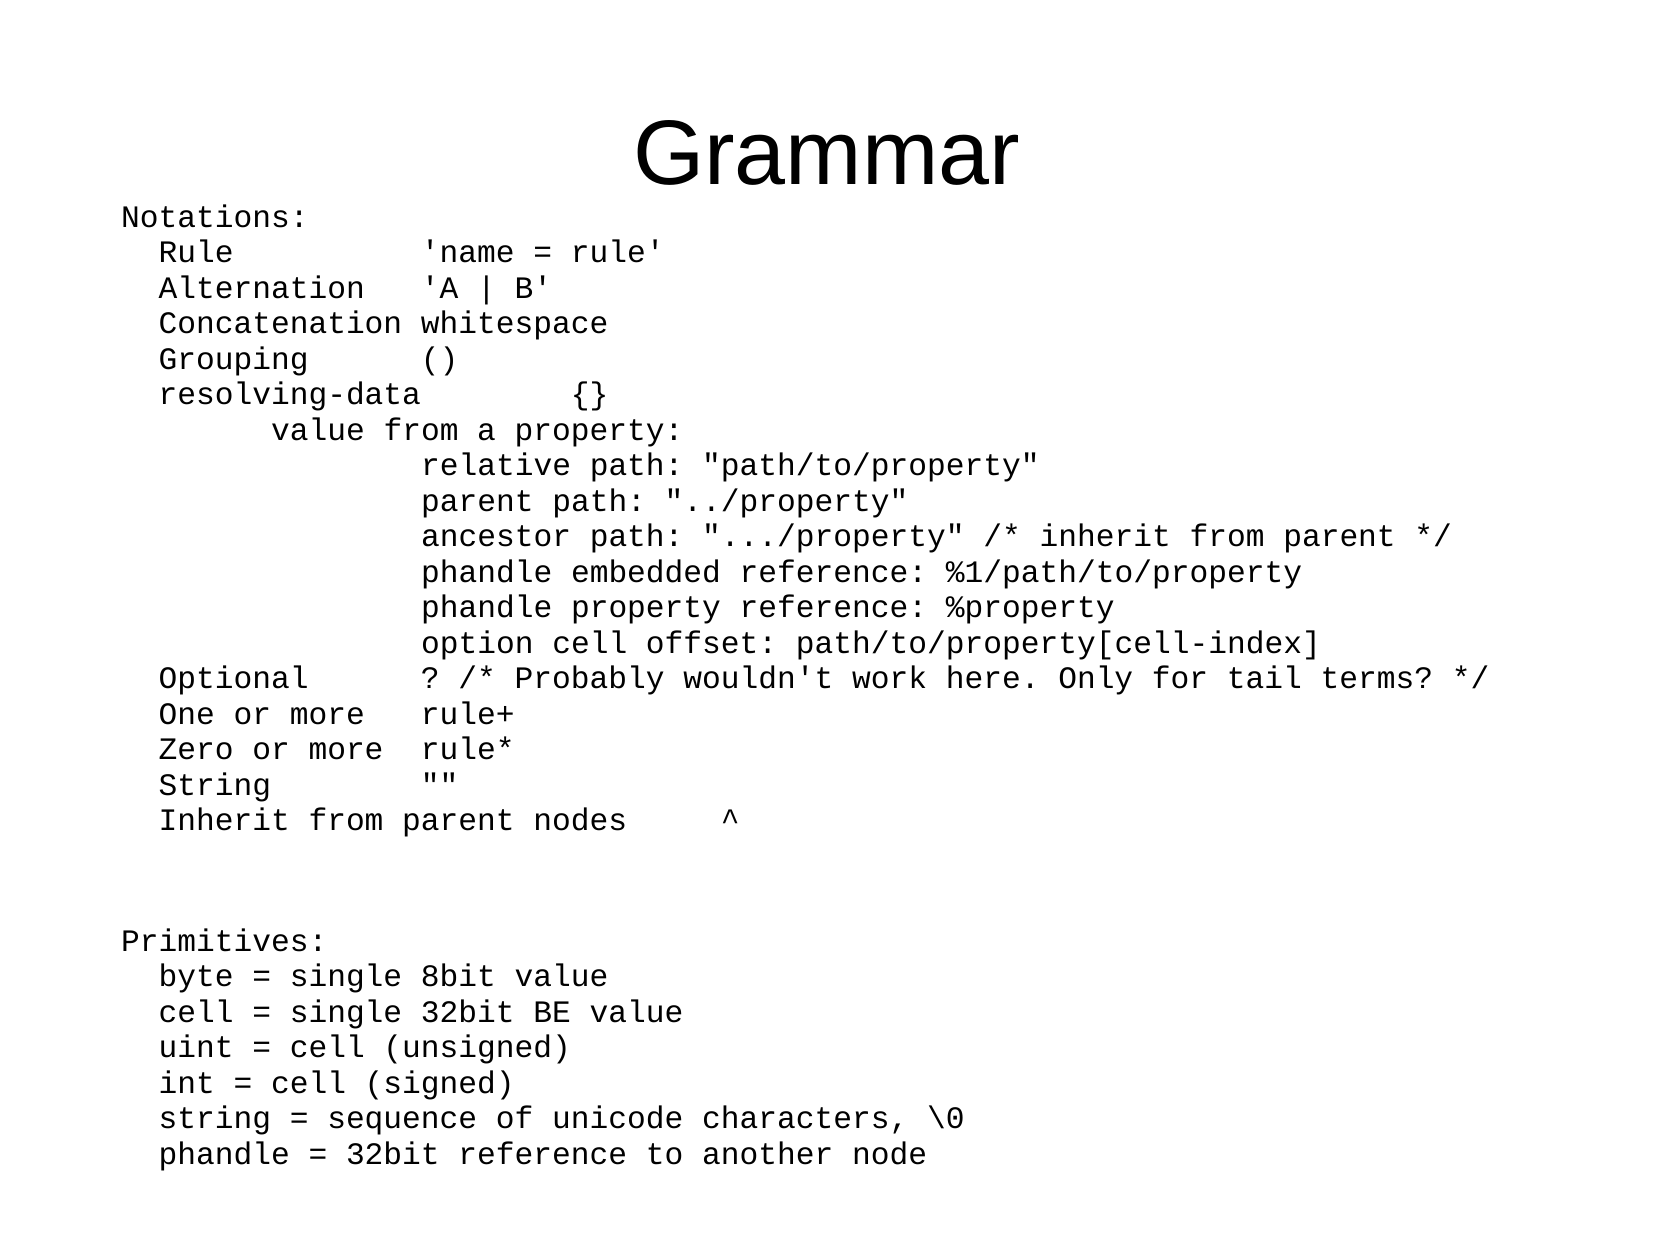

# Grammar
Notations:
 Rule 'name = rule'
 Alternation 'A | B'
 Concatenation whitespace
 Grouping ()
 resolving-data {}
 value from a property:
 relative path: "path/to/property"
 parent path: "../property"
 ancestor path: ".../property" /* inherit from parent */
 phandle embedded reference: %1/path/to/property
 phandle property reference: %property
 option cell offset: path/to/property[cell-index]
 Optional ? /* Probably wouldn't work here. Only for tail terms? */
 One or more rule+
 Zero or more rule*
 String ""
 Inherit from parent nodes ^
Primitives:
 byte = single 8bit value
 cell = single 32bit BE value
 uint = cell (unsigned)
 int = cell (signed)
 string = sequence of unicode characters, \0
 phandle = 32bit reference to another node